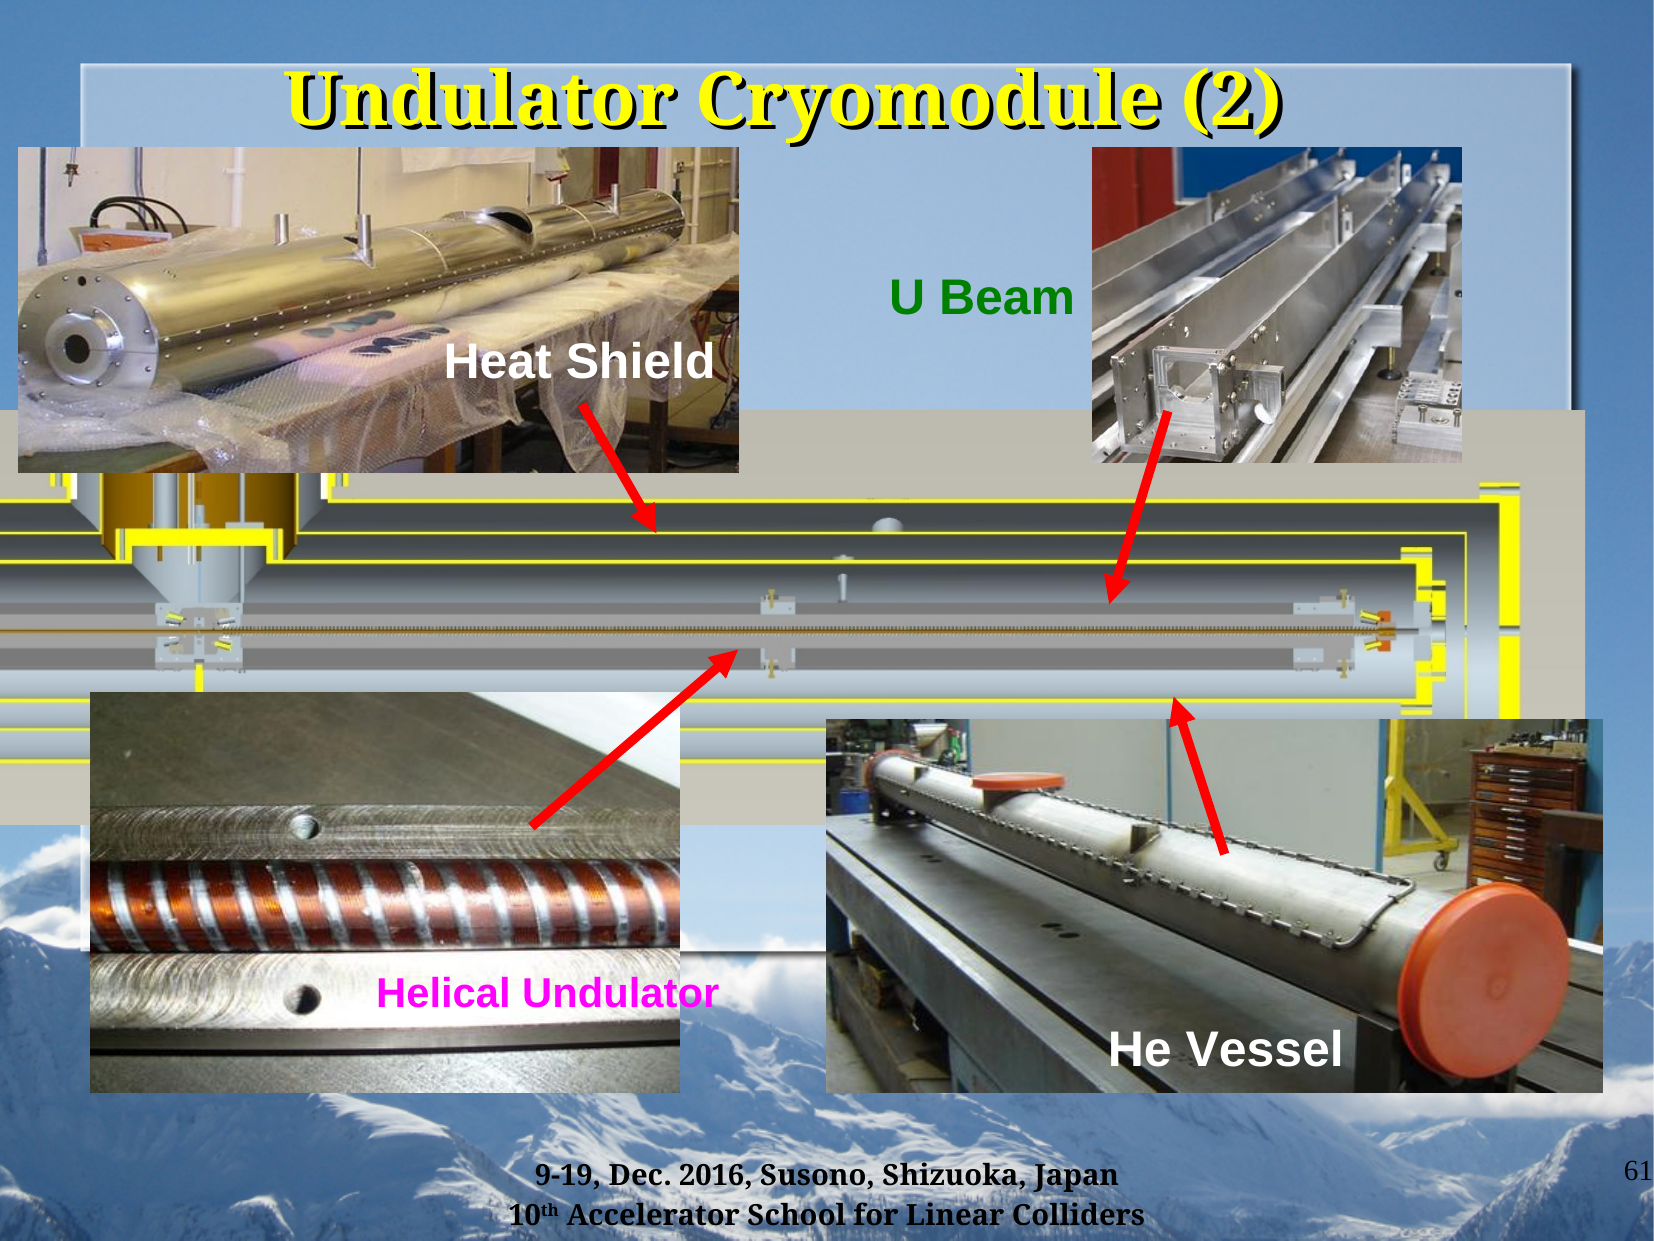

# Undulator Cryomodule (2)
U Beam
Heat Shield
Helical Undulator
He Vessel
61